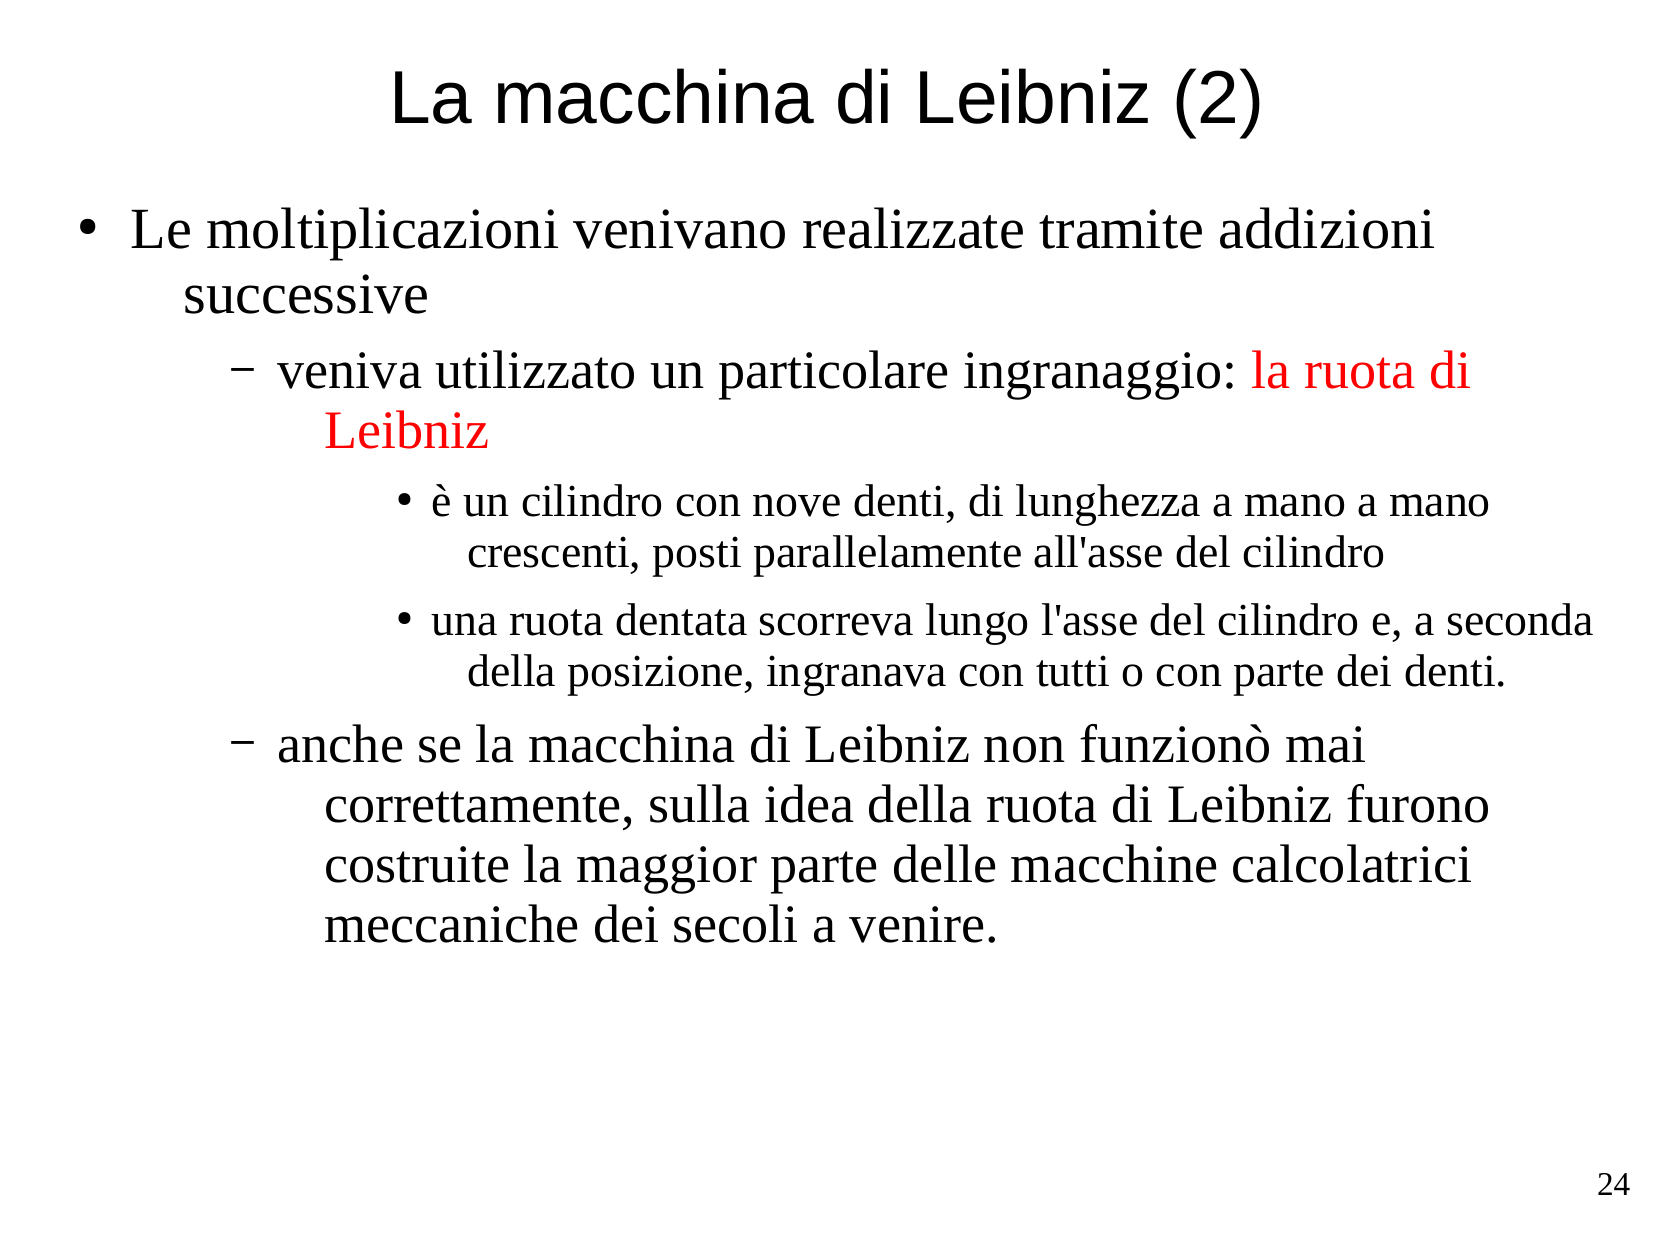

# La macchina di Leibniz (2)
Le moltiplicazioni venivano realizzate tramite addizioni successive
veniva utilizzato un particolare ingranaggio: la ruota di Leibniz
è un cilindro con nove denti, di lunghezza a mano a mano crescenti, posti parallelamente all'asse del cilindro
una ruota dentata scorreva lungo l'asse del cilindro e, a seconda della posizione, ingranava con tutti o con parte dei denti.
anche se la macchina di Leibniz non funzionò mai correttamente, sulla idea della ruota di Leibniz furono costruite la maggior parte delle macchine calcolatrici meccaniche dei secoli a venire.